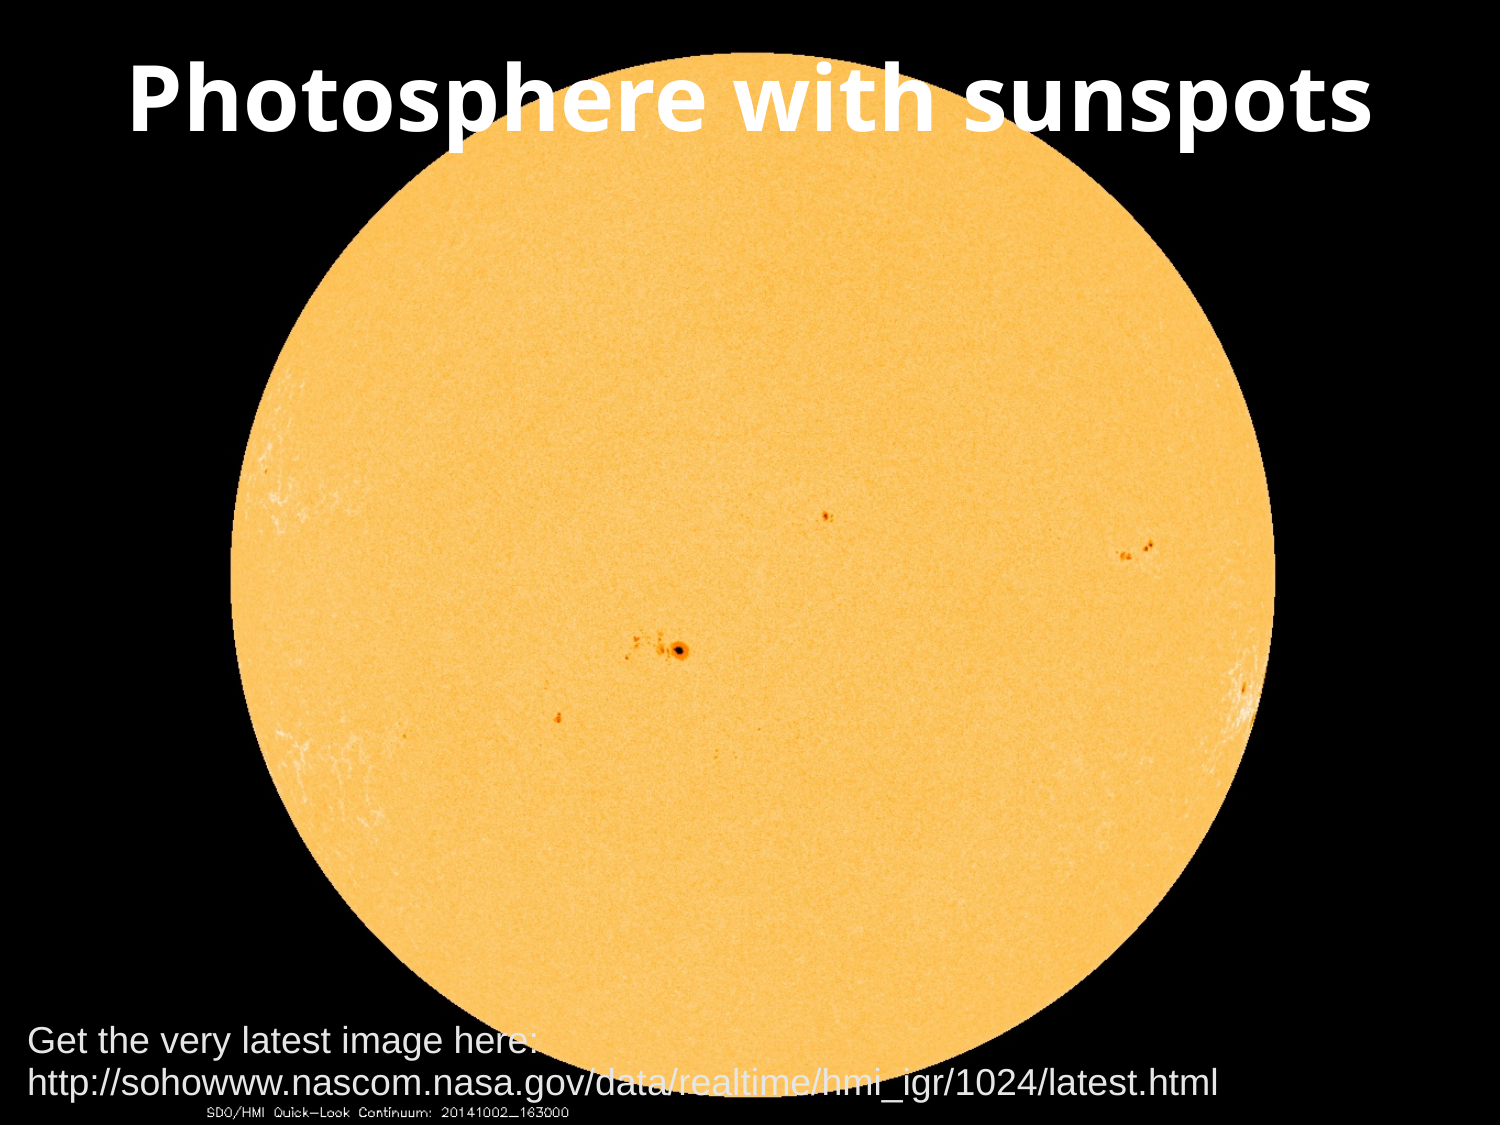

# Photosphere with sunspots
Get the very latest image here: http://sohowww.nascom.nasa.gov/data/realtime/hmi_igr/1024/latest.html